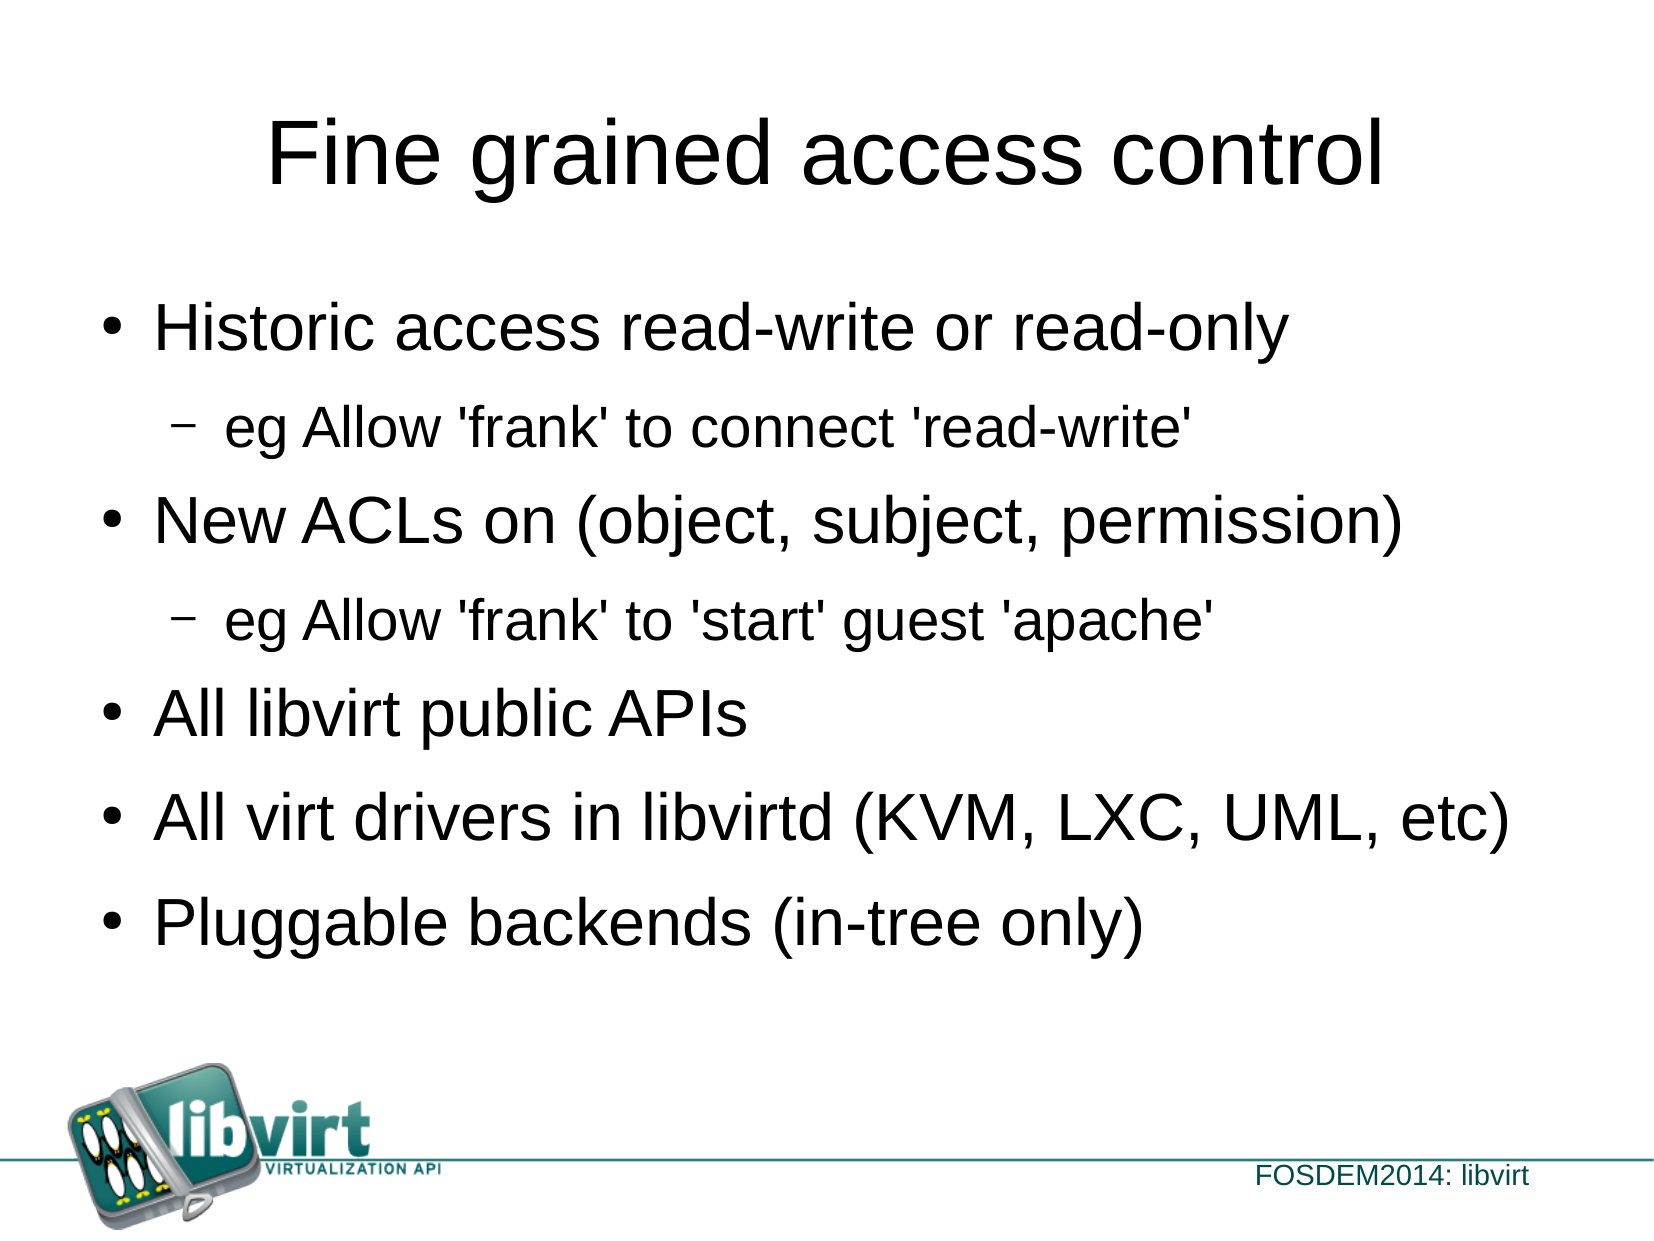

# Fine grained access control
Historic access read-write or read-only
eg Allow 'frank' to connect 'read-write'
New ACLs on (object, subject, permission)
eg Allow 'frank' to 'start' guest 'apache'
All libvirt public APIs
All virt drivers in libvirtd (KVM, LXC, UML, etc)
Pluggable backends (in-tree only)